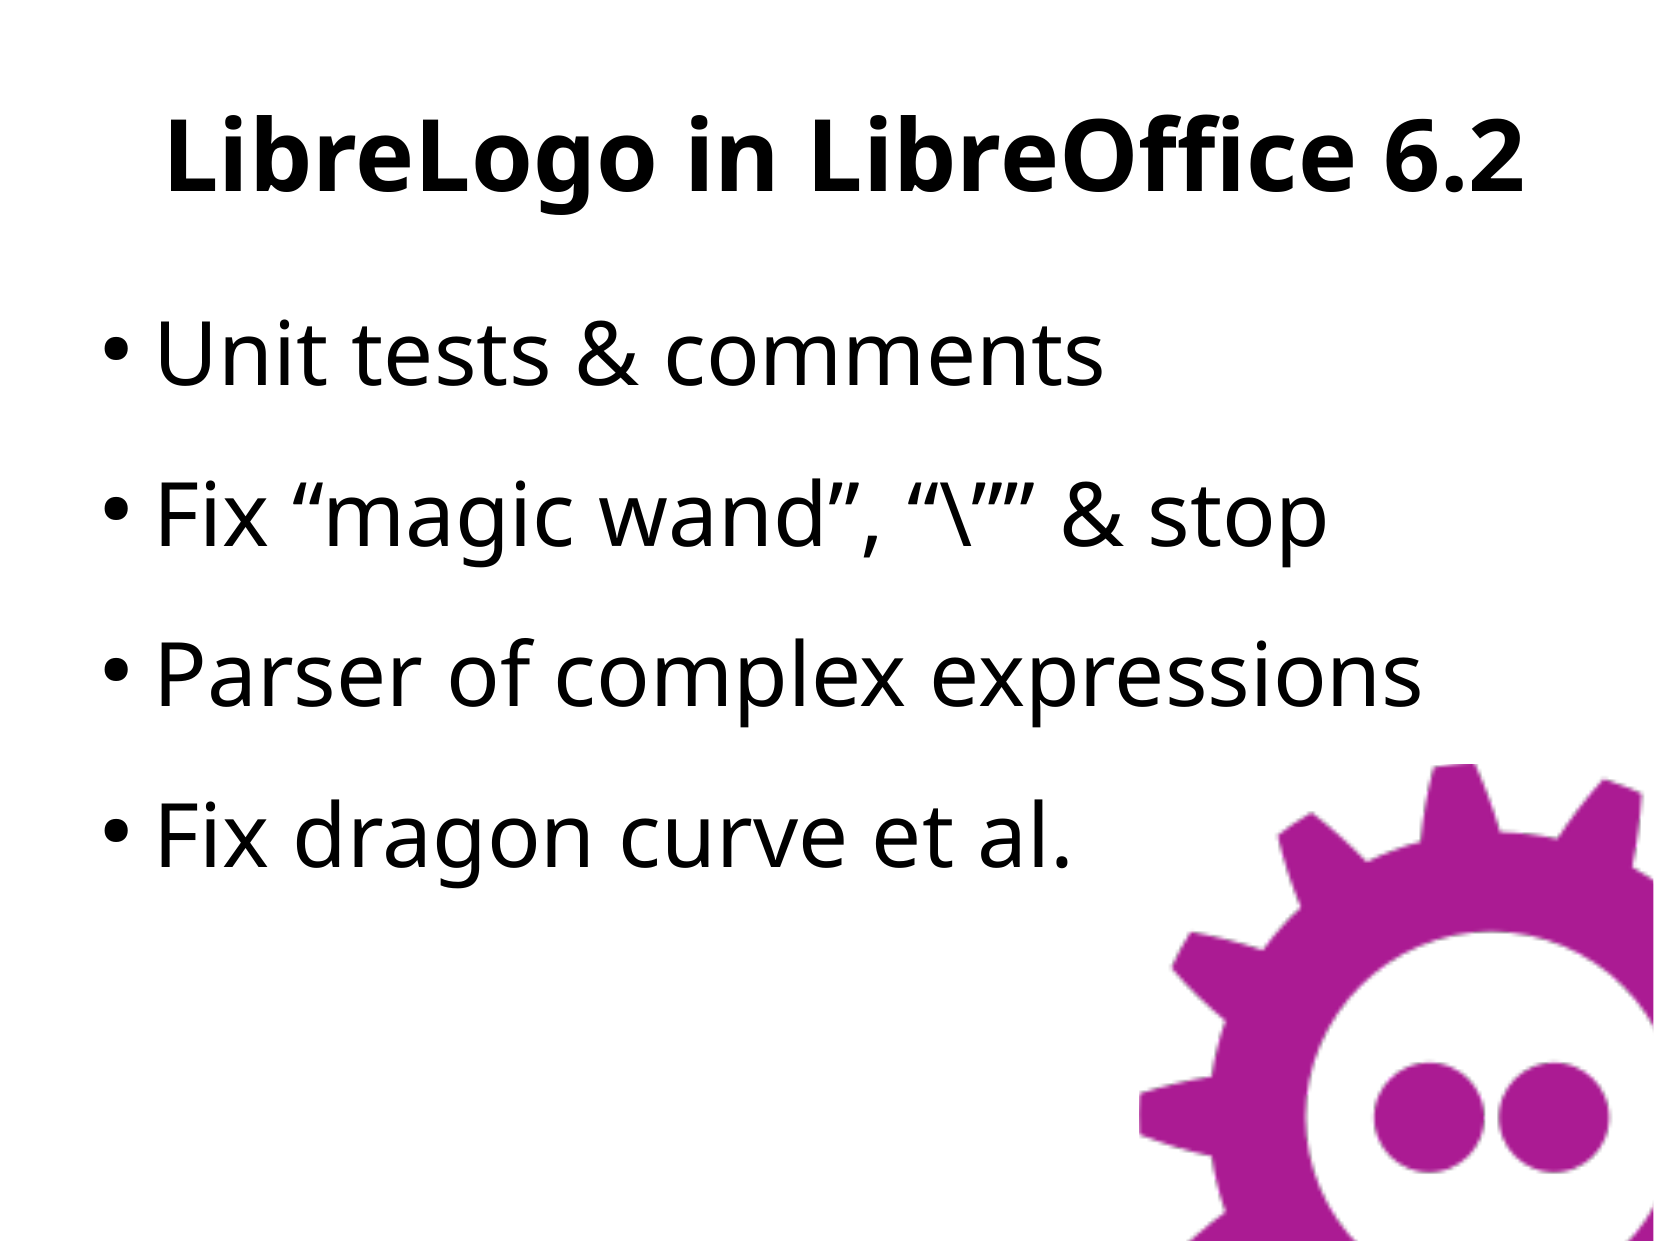

# LibreLogo in LibreOffice 6.2
Unit tests & comments
Fix “magic wand”, “\”” & stop
Parser of complex expressions
Fix dragon curve et al.